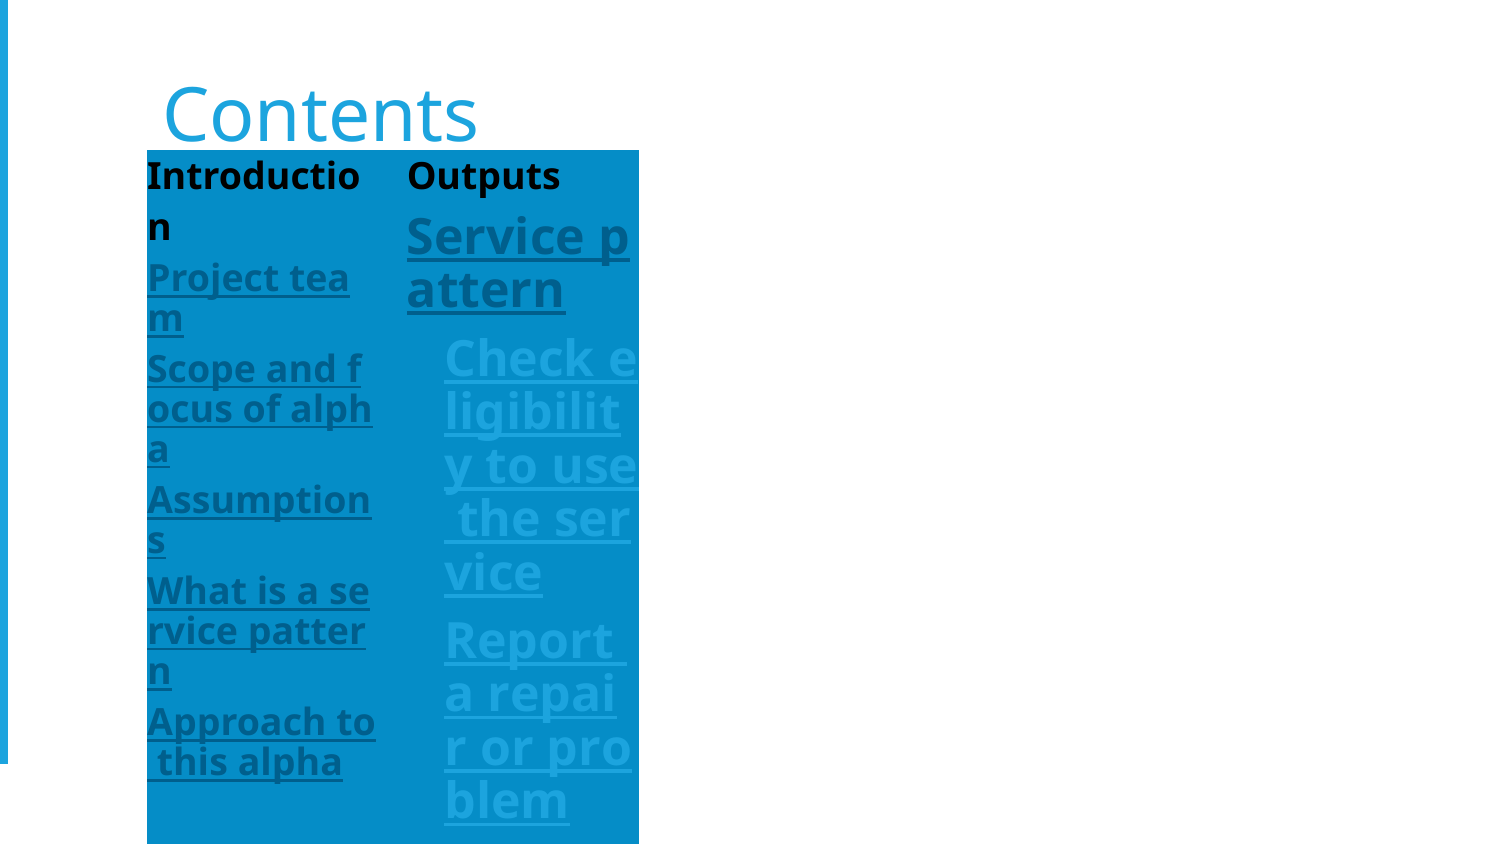

# Contents
| Introduction Project team Scope and focus of alpha Assumptions What is a service pattern Approach to this alpha Project approach and activities Overarching research questions Project activities Testing with residents What we learned Limitations in alpha Insights Technical discovery Cost-benefit analysis | | Outputs Service pattern Check eligibility to use the service Report a repair or problem Choose availability Confirm appointment Check and submit request Get confirmation Prototype Recommendations Proposals for beta Developing and maintaining a pattern Links to Show & Tells and Weeknotes |
| --- | --- | --- |